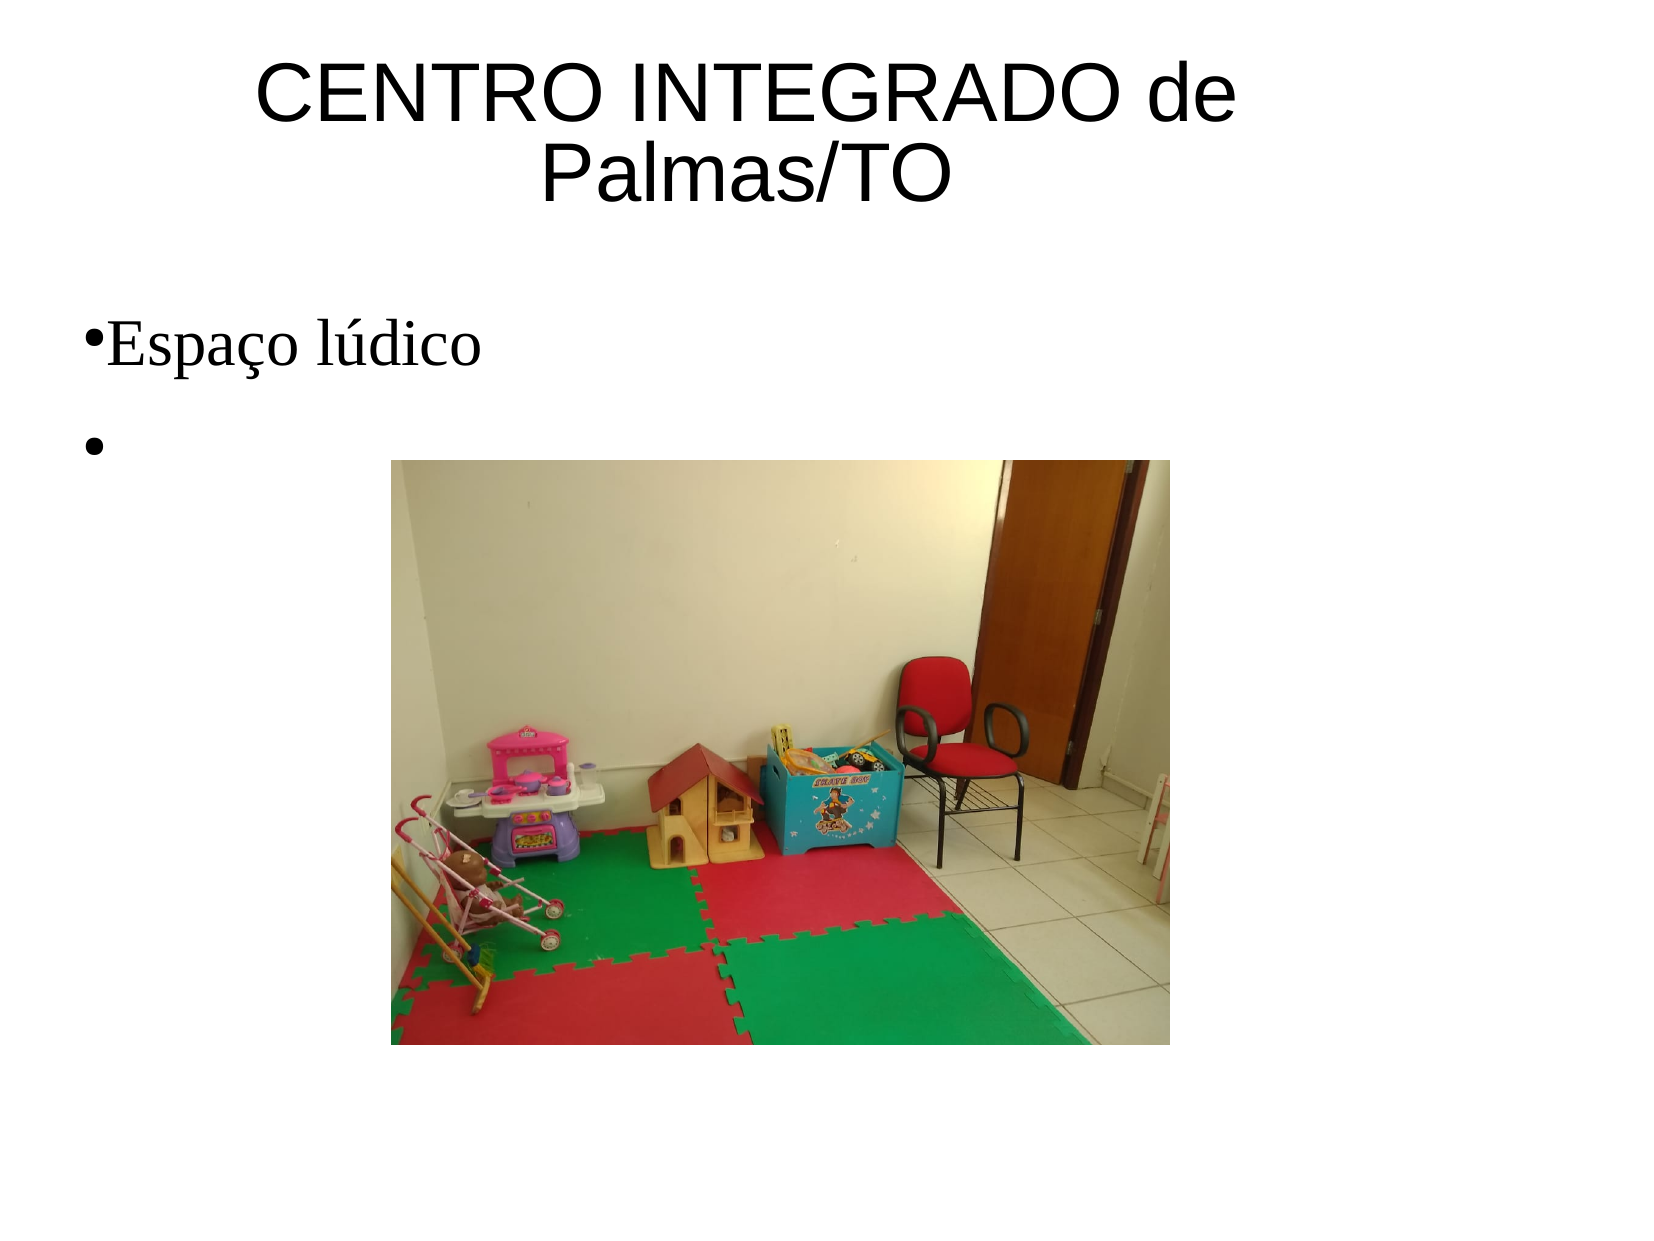

# CENTRO INTEGRADO de Palmas/TO
Espaço lúdico